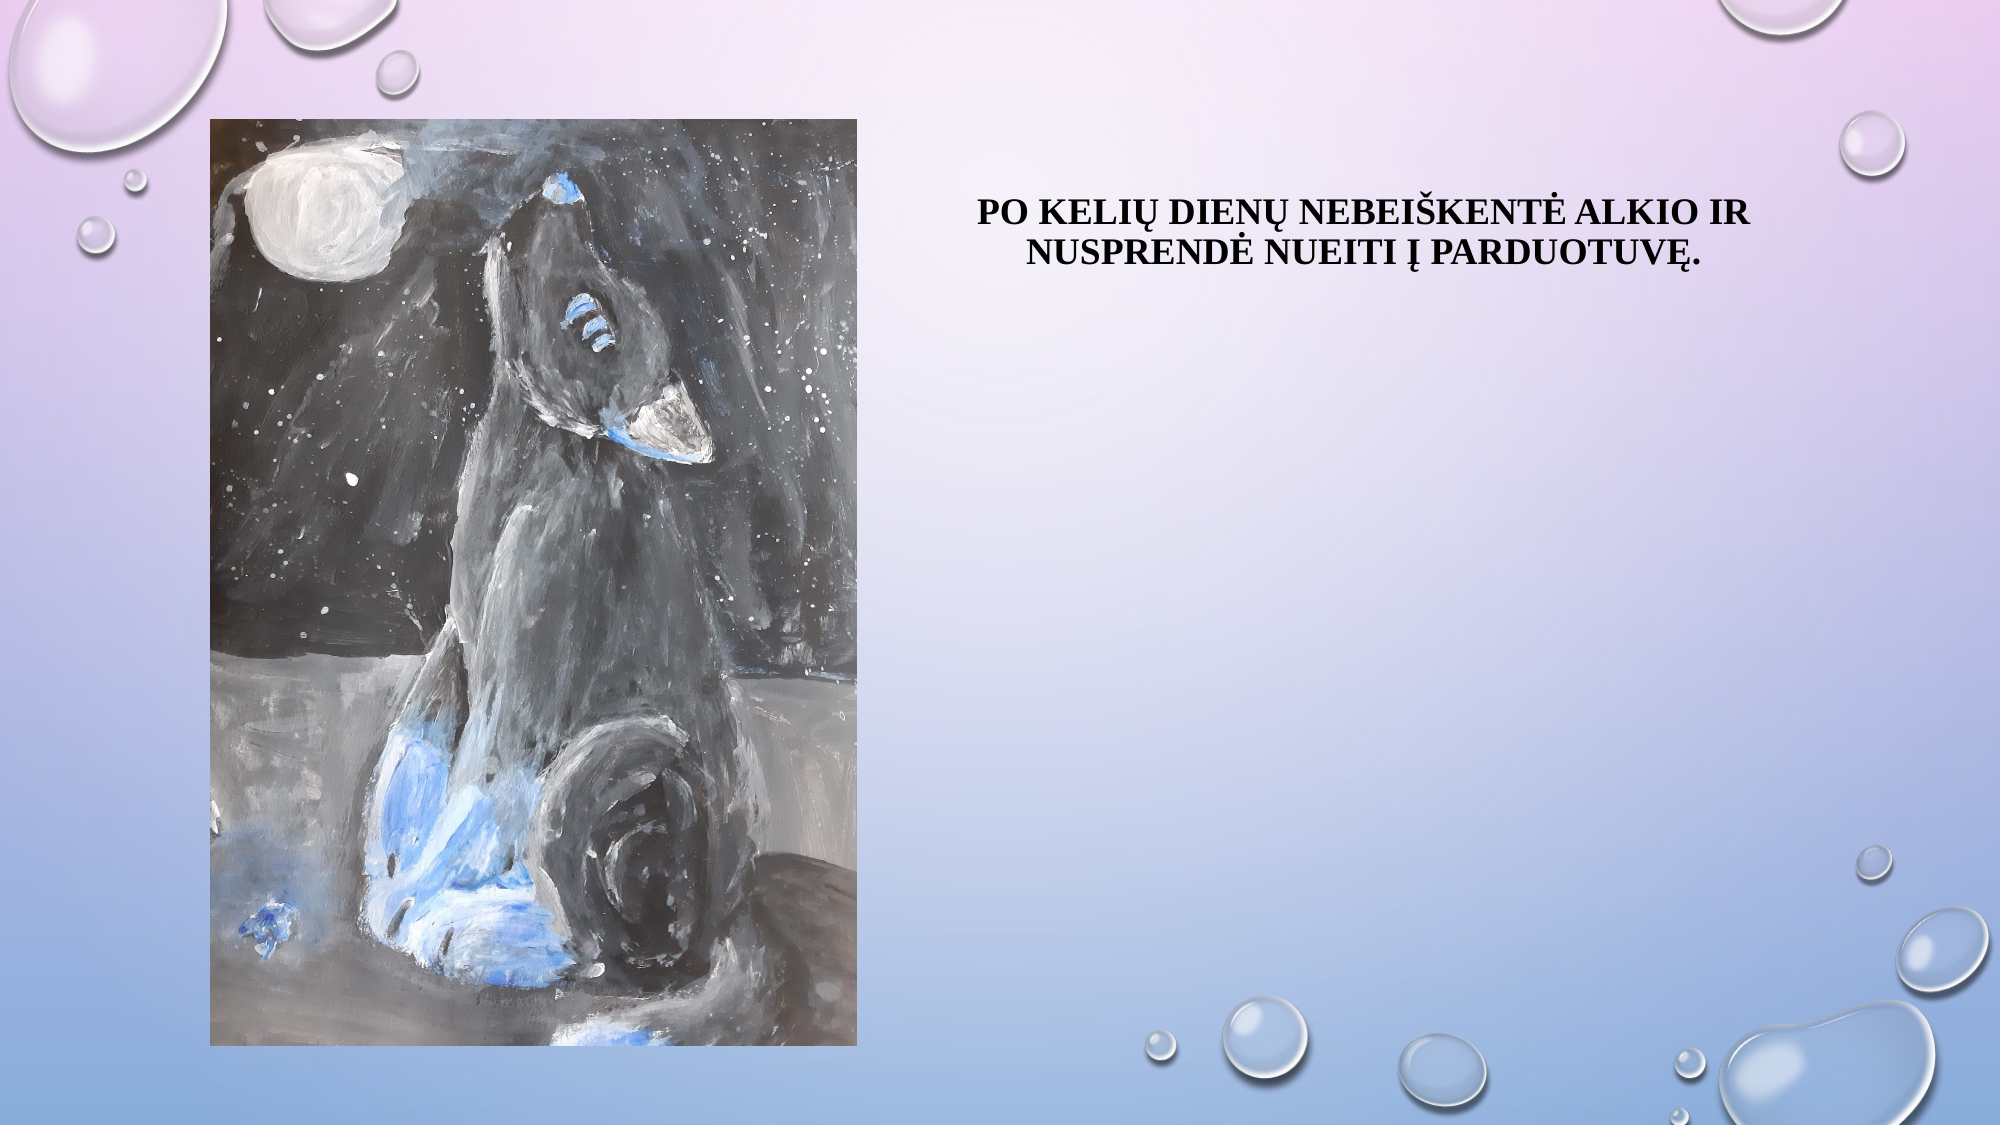

# Po kelių dienų nebeiškentė alkio ir nusprendė nueiti į parduotuvę.